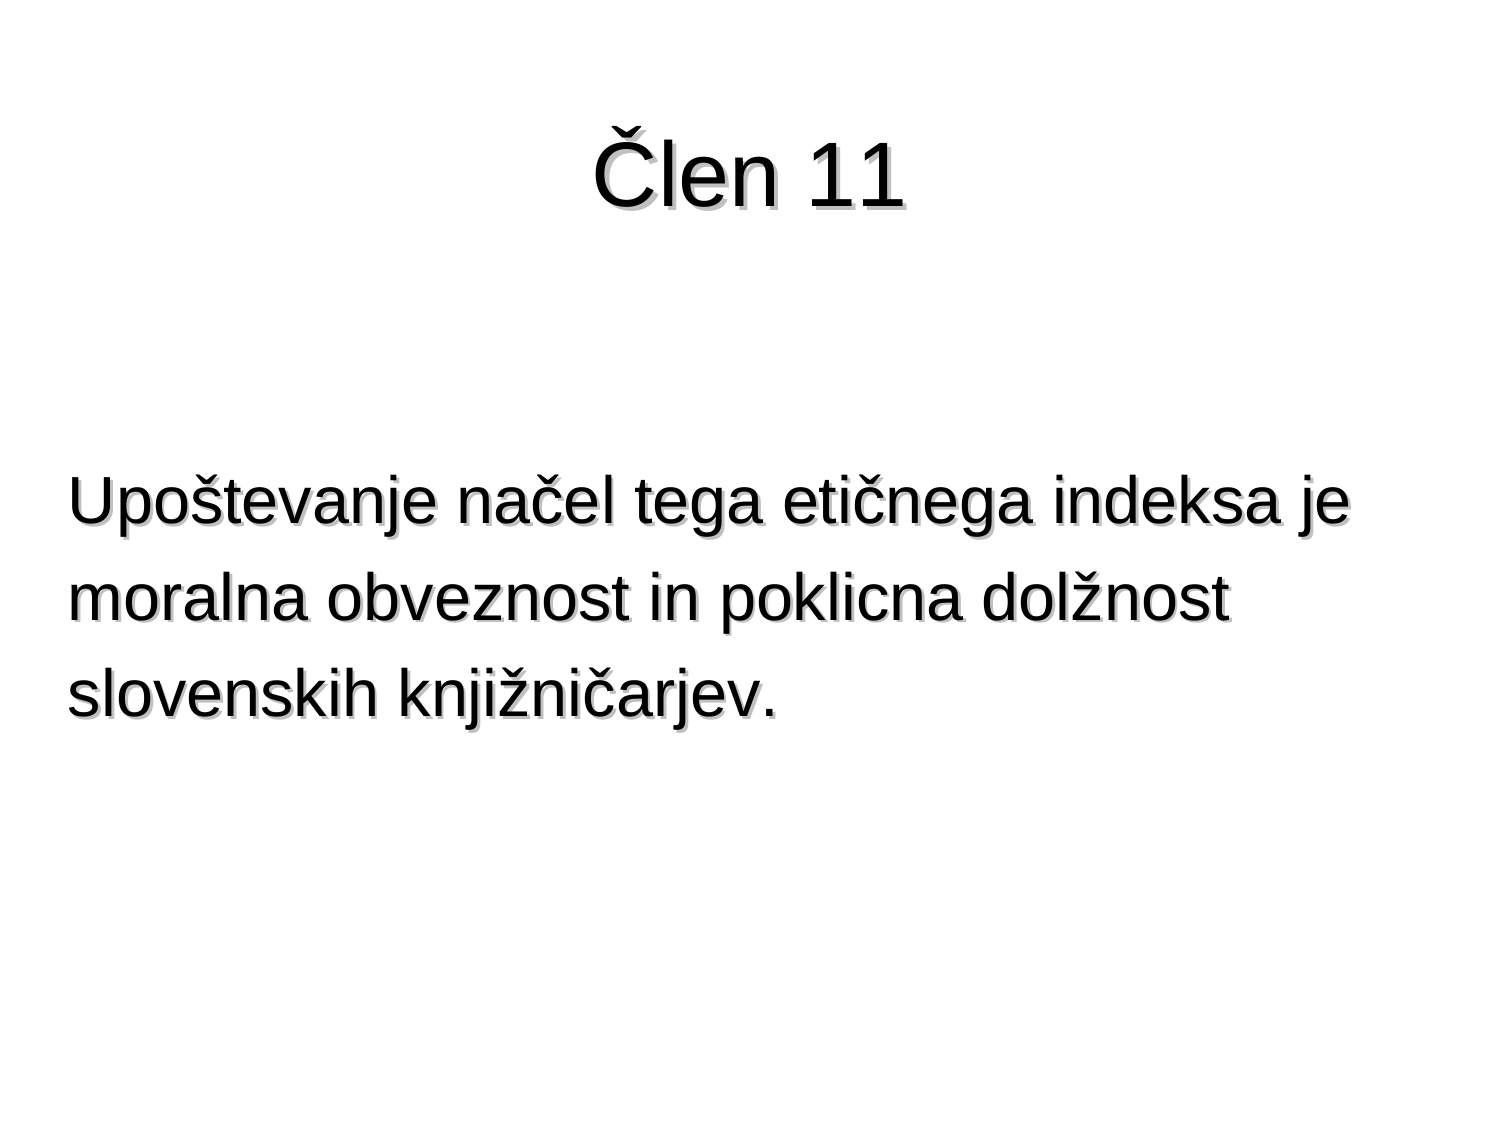

# Člen 11
Upoštevanje načel tega etičnega indeksa je
moralna obveznost in poklicna dolžnost
slovenskih knjižničarjev.
16
Oddelek za bibliotekarstvo, informacijsko znanost in knjigarstvo, Filozofska fakulteta